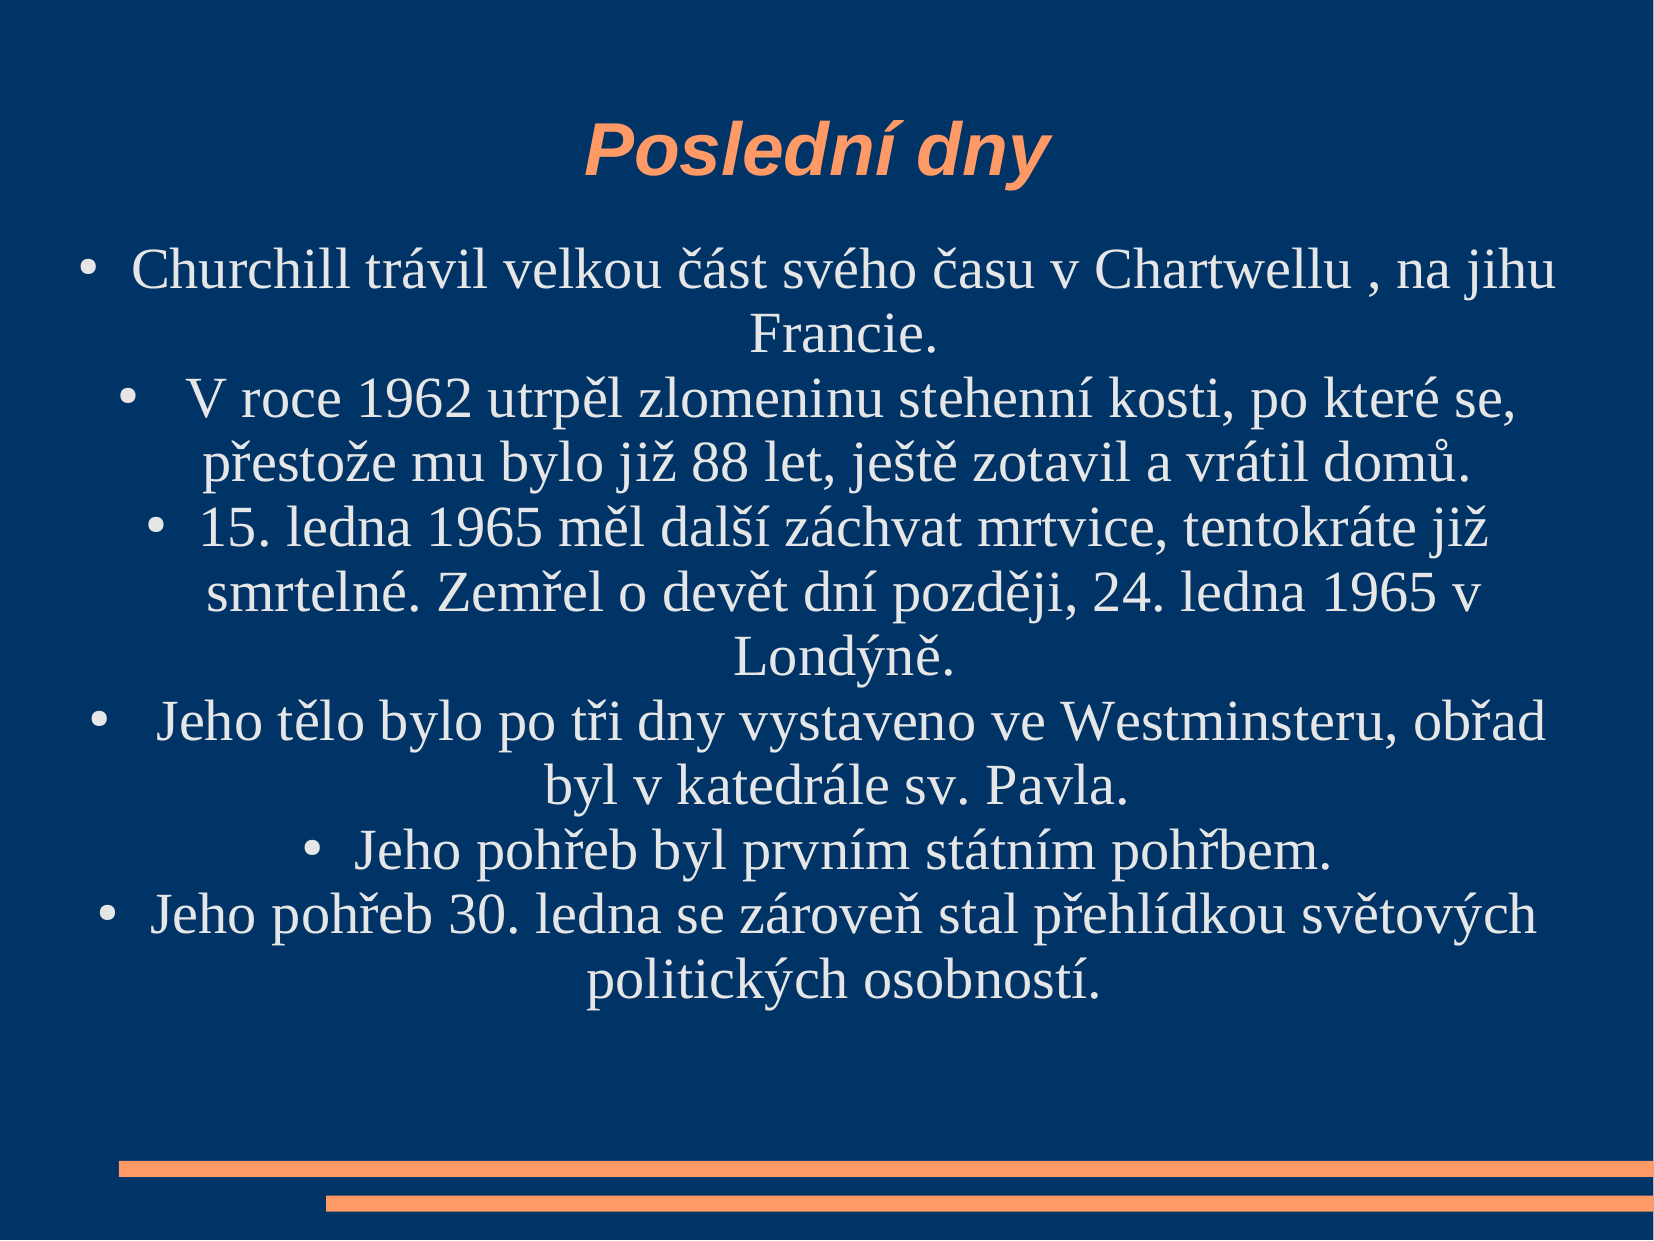

# Poslední dny
Churchill trávil velkou část svého času v Chartwellu , na jihu Francie.
 V roce 1962 utrpěl zlomeninu stehenní kosti, po které se, přestože mu bylo již 88 let, ještě zotavil a vrátil domů.
15. ledna 1965 měl další záchvat mrtvice, tentokráte již smrtelné. Zemřel o devět dní později, 24. ledna 1965 v Londýně.
 Jeho tělo bylo po tři dny vystaveno ve Westminsteru, obřad byl v katedrále sv. Pavla.
Jeho pohřeb byl prvním státním pohřbem.
Jeho pohřeb 30. ledna se zároveň stal přehlídkou světových politických osobností.